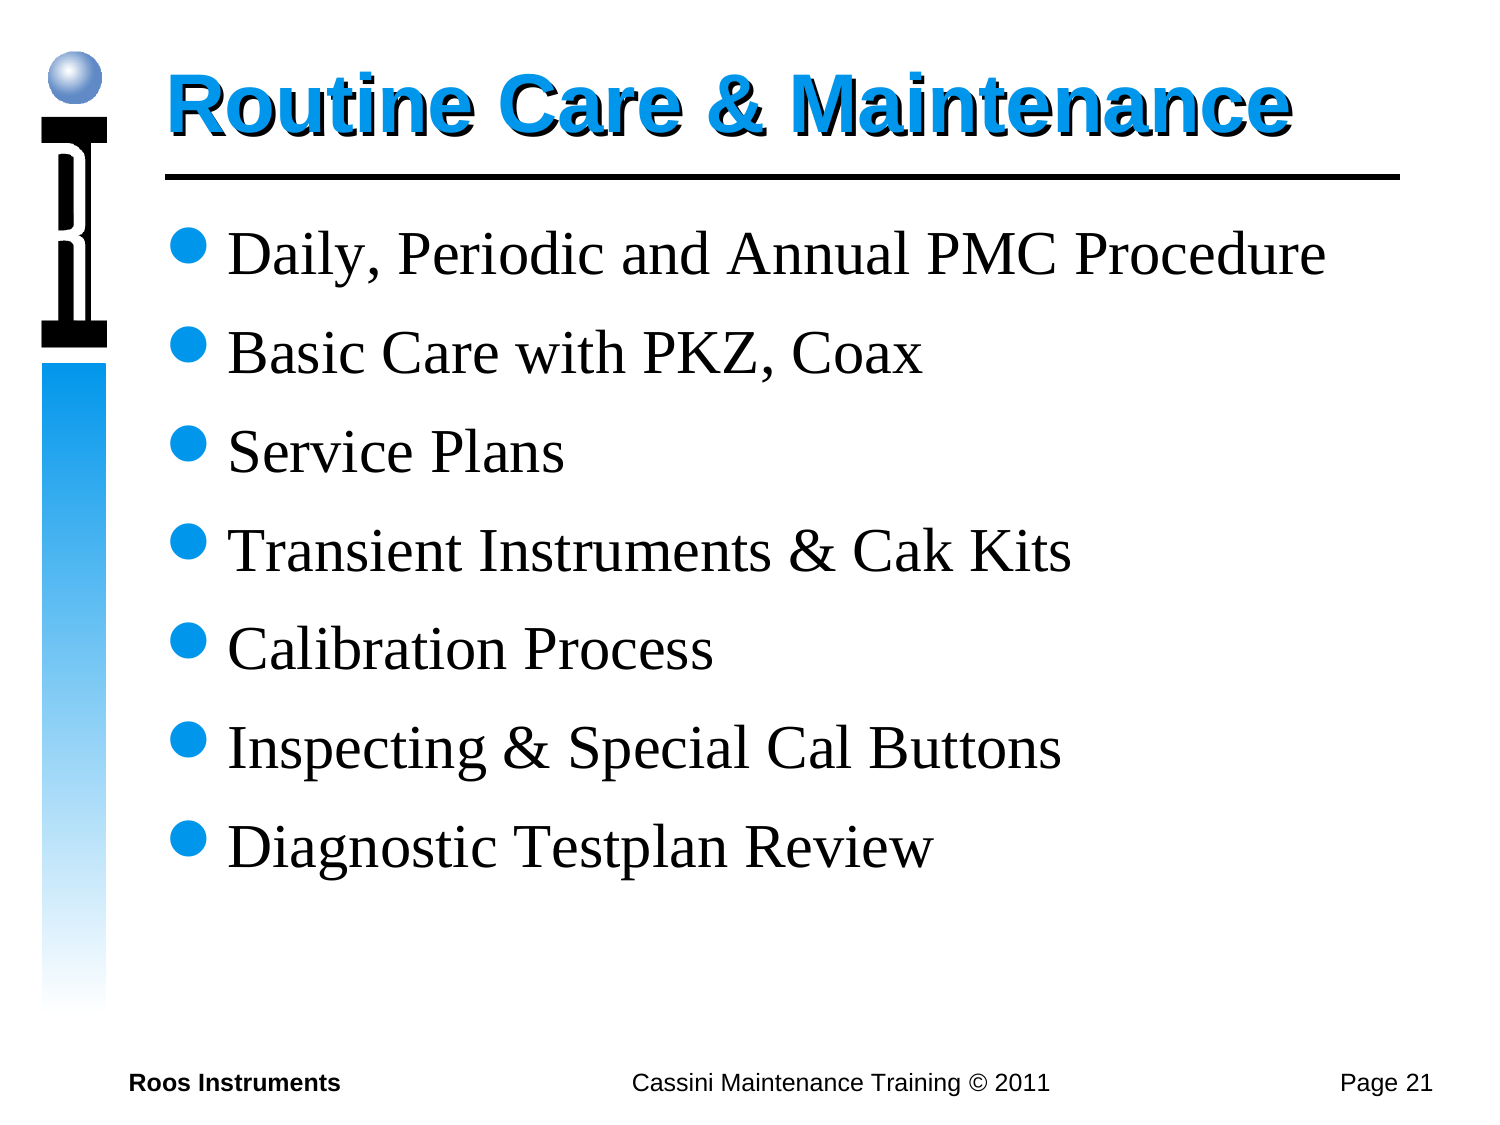

# Routine Care & Maintenance
Daily, Periodic and Annual PMC Procedure
Basic Care with PKZ, Coax
Service Plans
Transient Instruments & Cak Kits
Calibration Process
Inspecting & Special Cal Buttons
Diagnostic Testplan Review